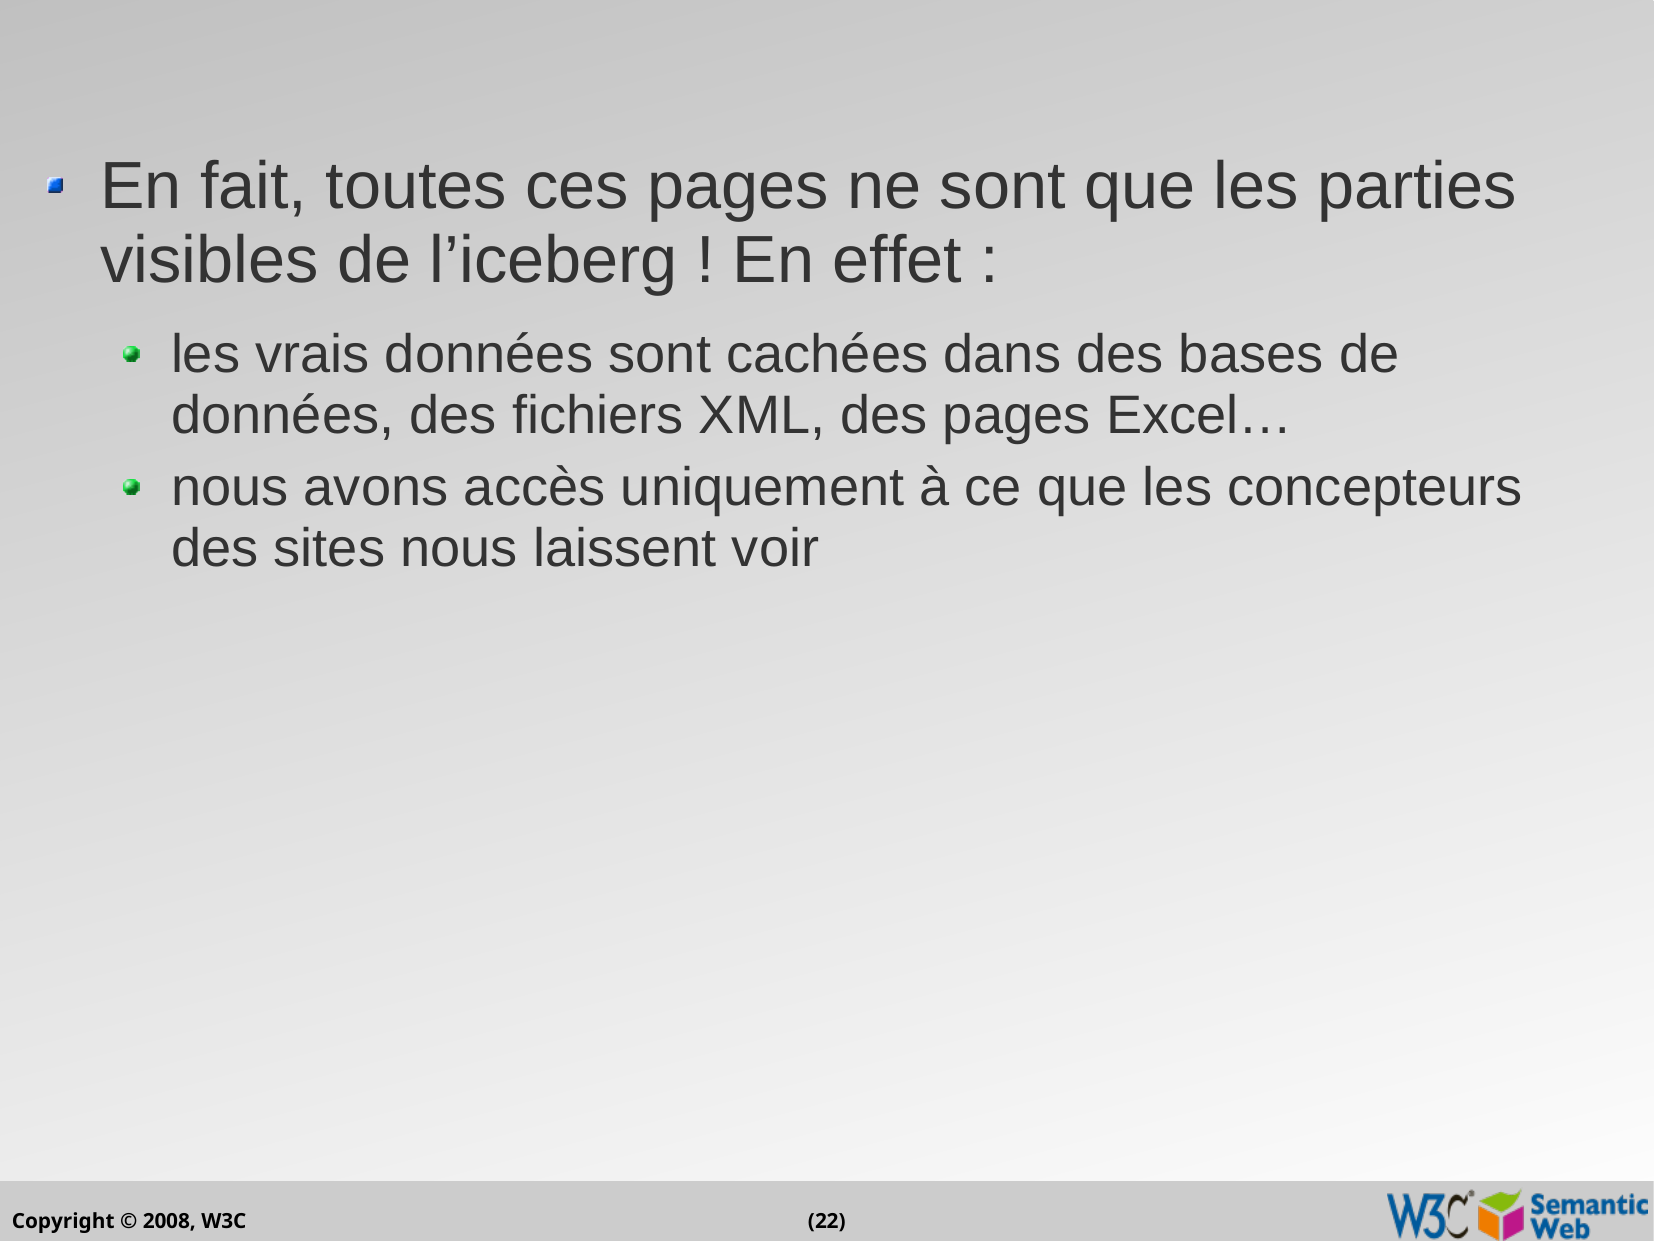

# En fait, toutes ces pages ne sont que les parties visibles de l’iceberg ! En effet :
les vrais données sont cachées dans des bases de données, des fichiers XML, des pages Excel…
nous avons accès uniquement à ce que les concepteurs des sites nous laissent voir